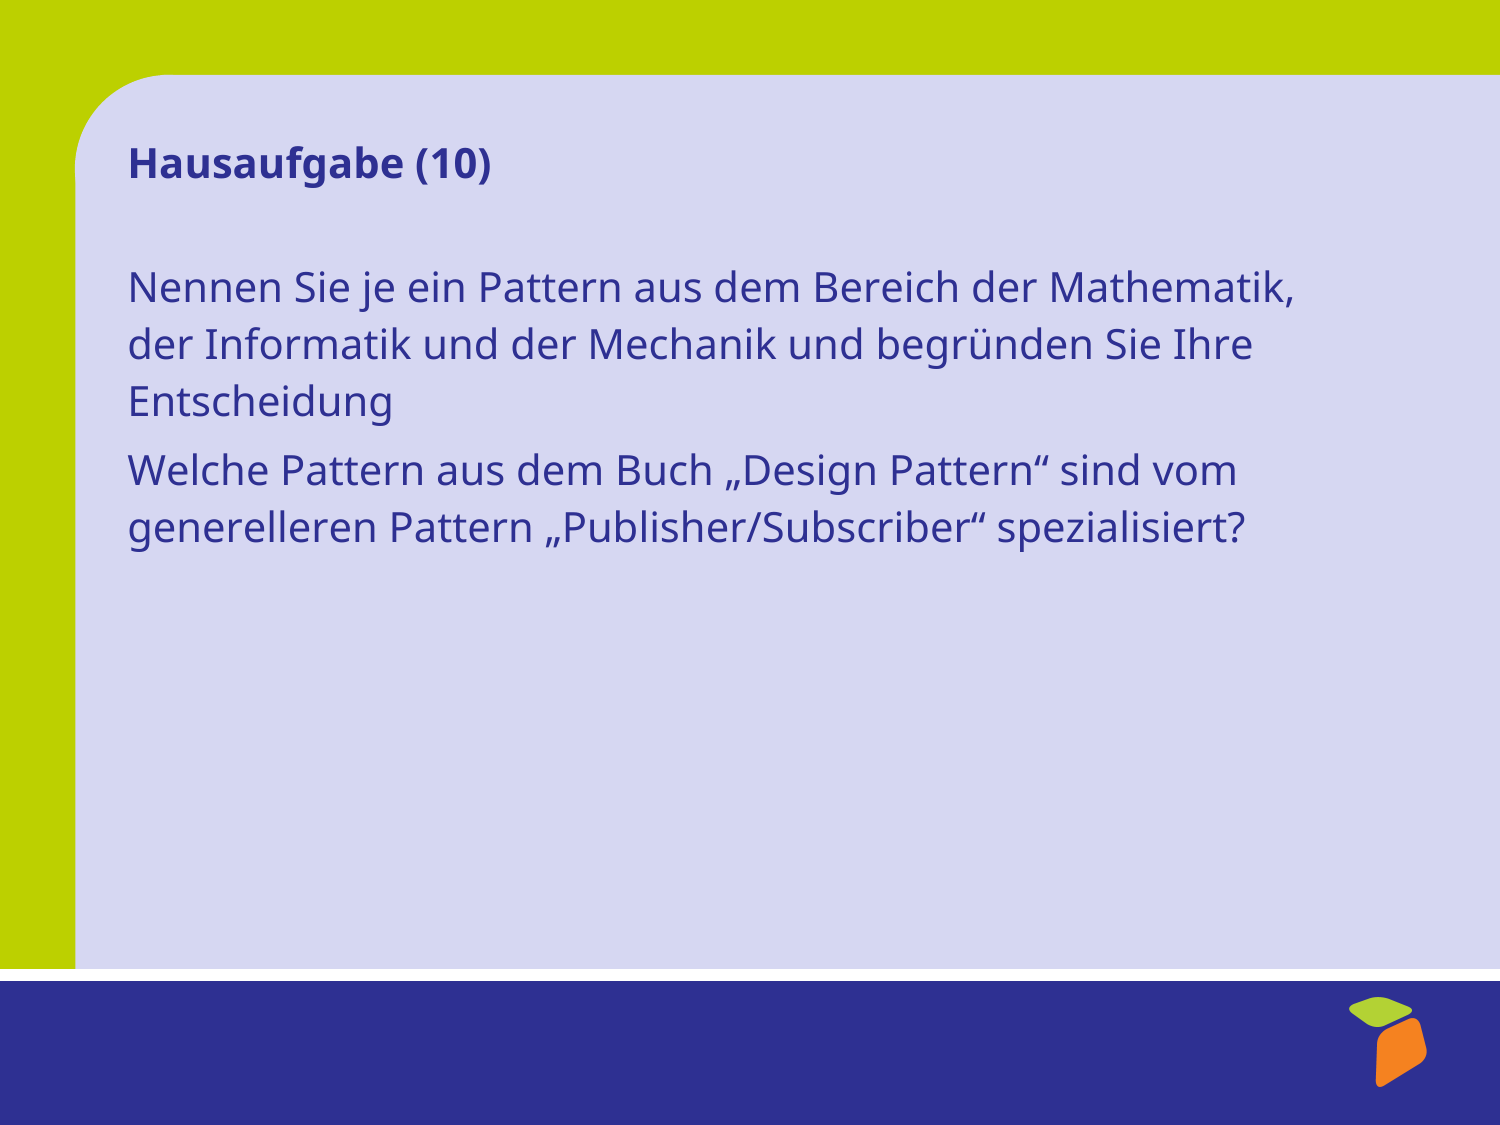

# Hausaufgabe (10)
Nennen Sie je ein Pattern aus dem Bereich der Mathematik, der Informatik und der Mechanik und begründen Sie Ihre Entscheidung
Welche Pattern aus dem Buch „Design Pattern“ sind vom generelleren Pattern „Publisher/Subscriber“ spezialisiert?